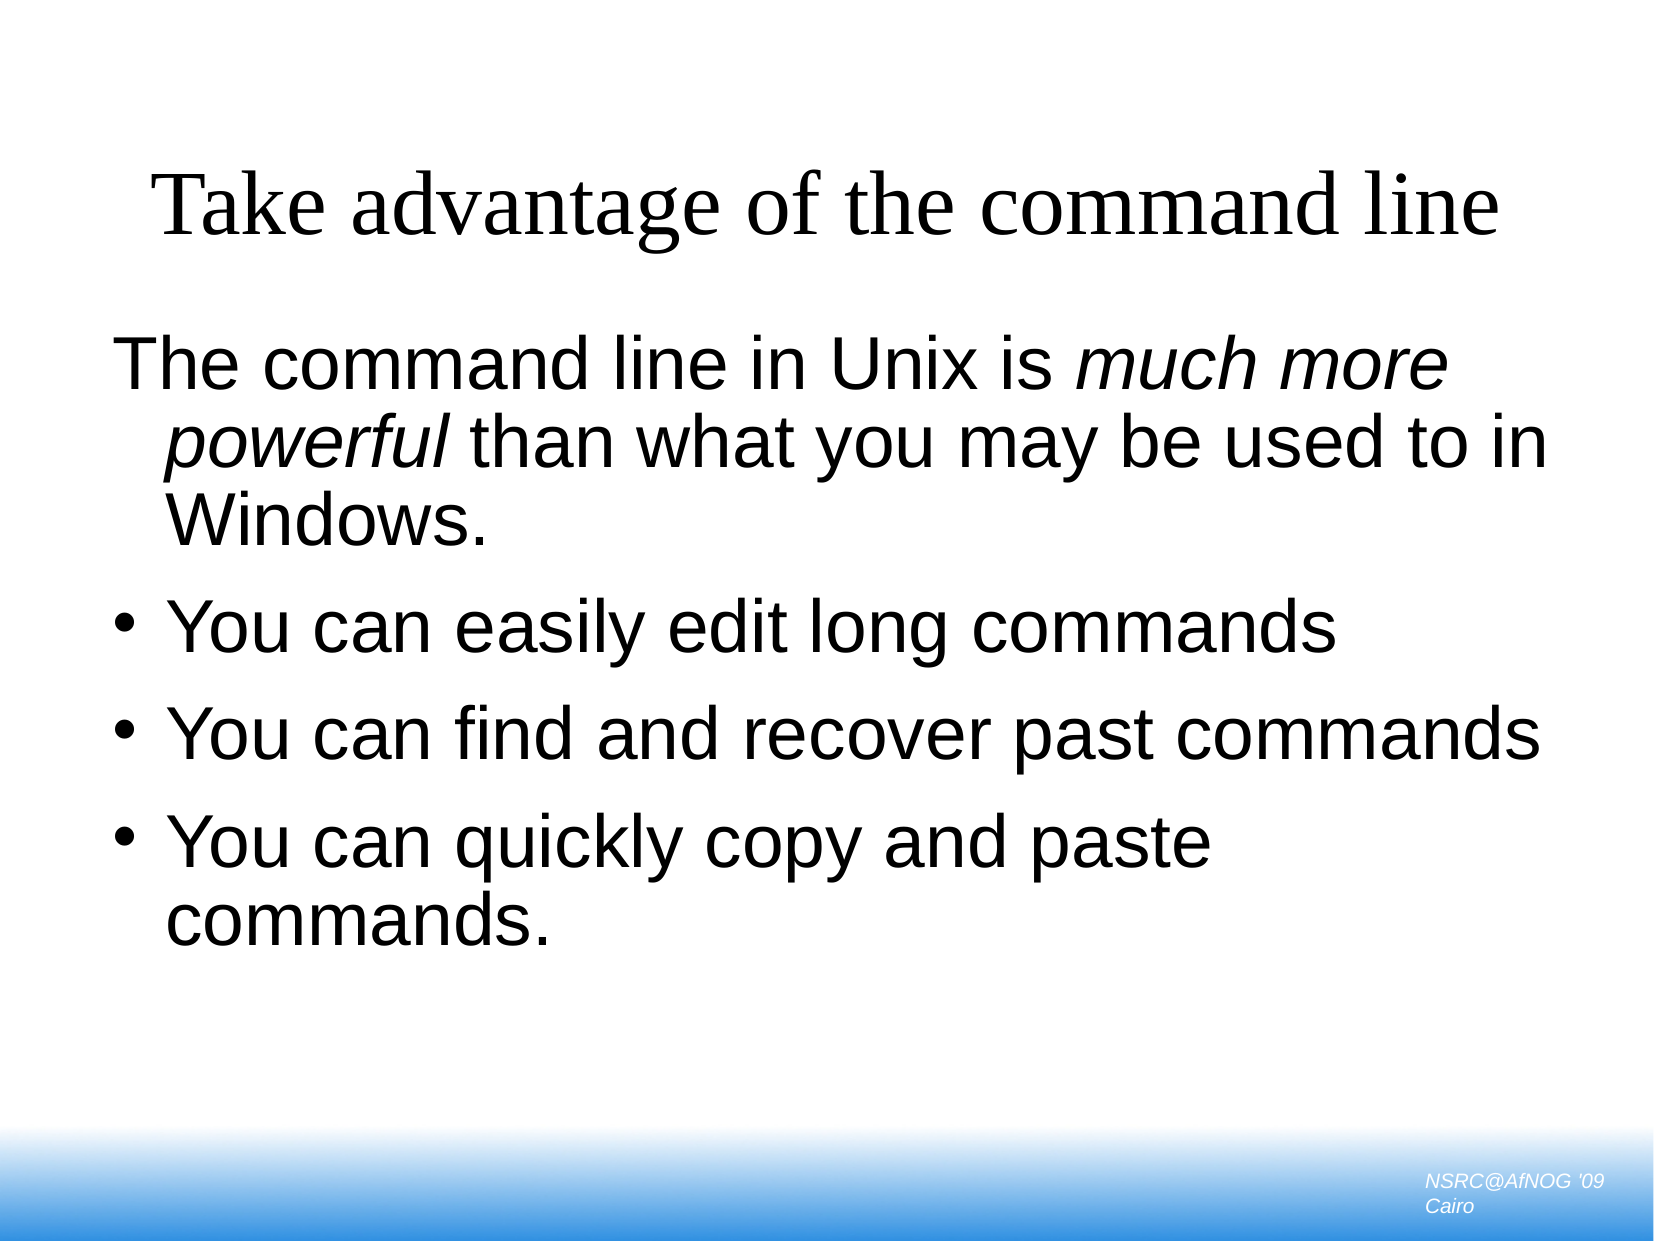

# Take advantage of the command line
The command line in Unix is much more powerful than what you may be used to in Windows.
You can easily edit long commands
You can find and recover past commands
You can quickly copy and paste commands.
NSRC@AfNOG '09 Cairo